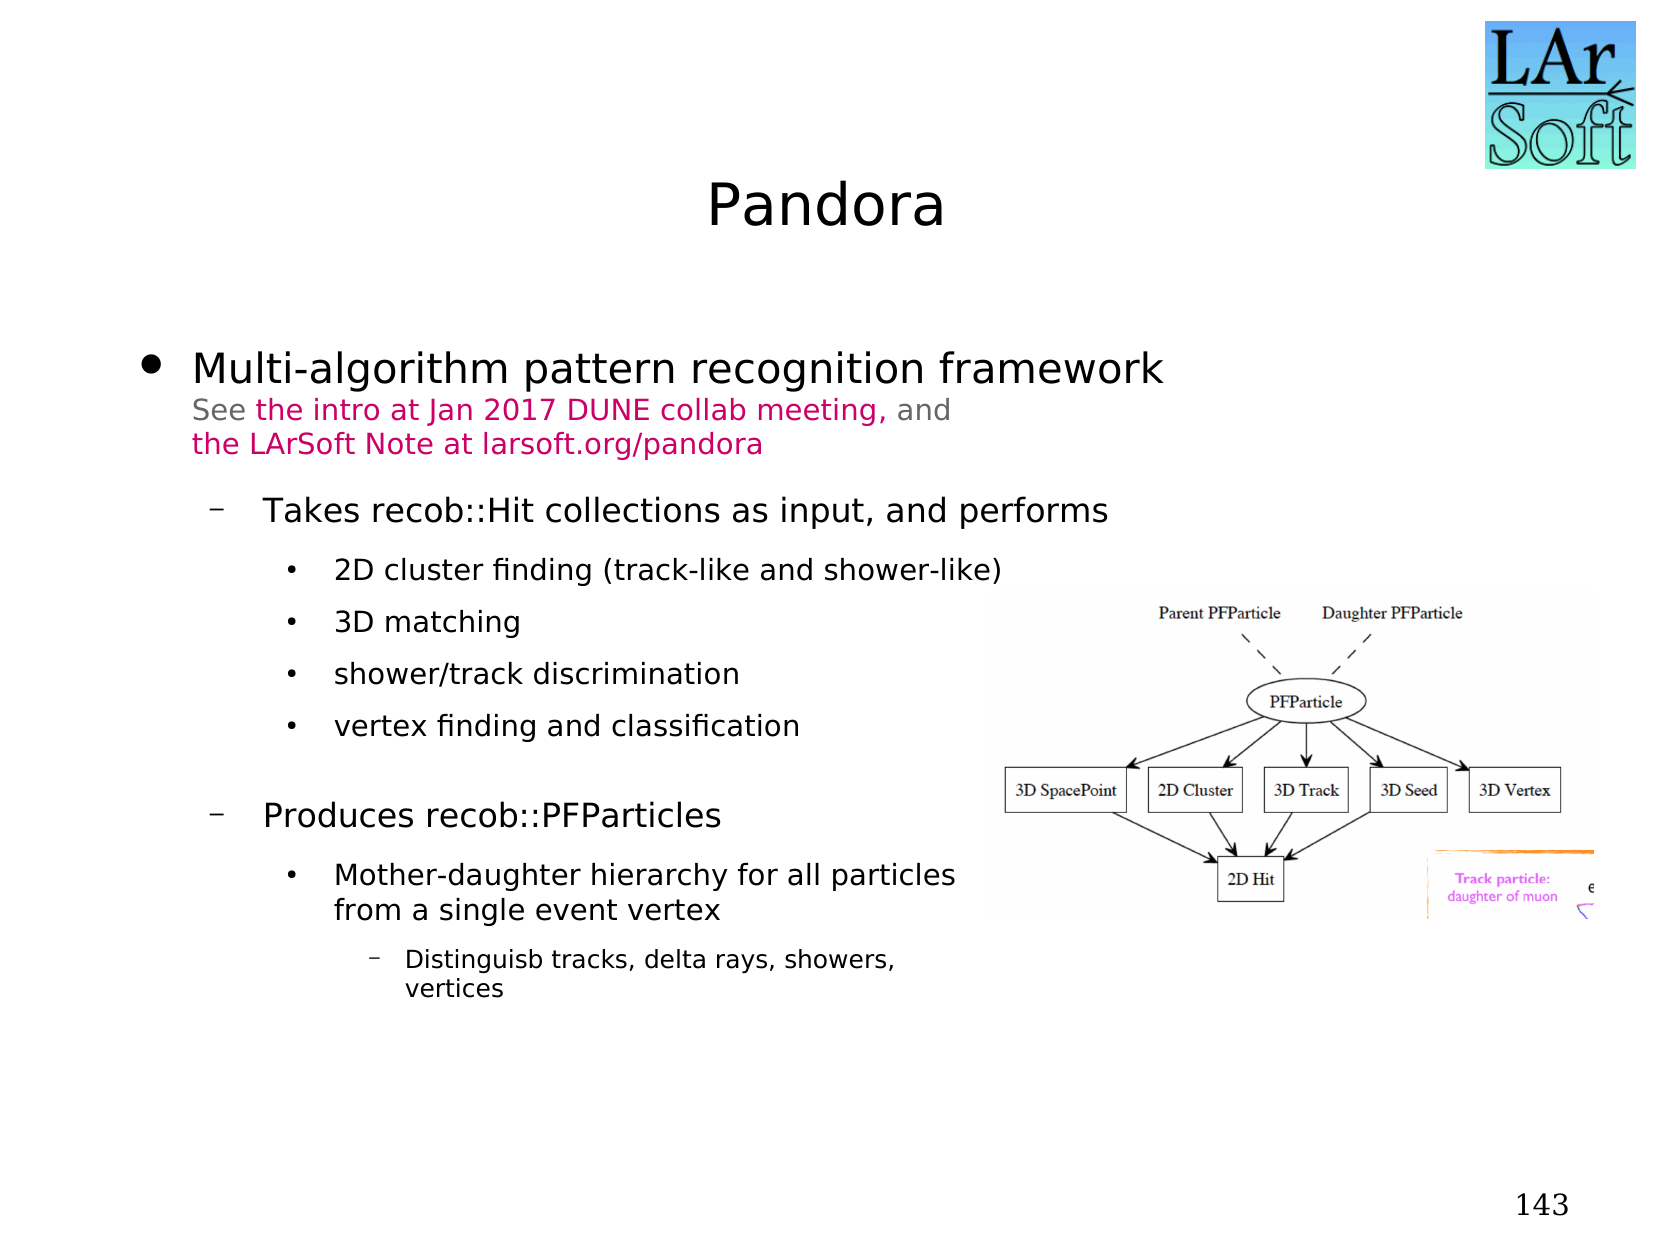

# Pandora
Multi-algorithm pattern recognition framework 				 See the intro at Jan 2017 DUNE collab meeting, and the LArSoft Note at larsoft.org/pandora
Takes recob::Hit collections as input, and performs
2D cluster finding (track-like and shower-like)
3D matching
shower/track discrimination
vertex finding and classification
Produces recob::PFParticles
Mother-daughter hierarchy for all particles 							from a single event vertex
Distinguisb tracks, delta rays, showers,								 vertices
143